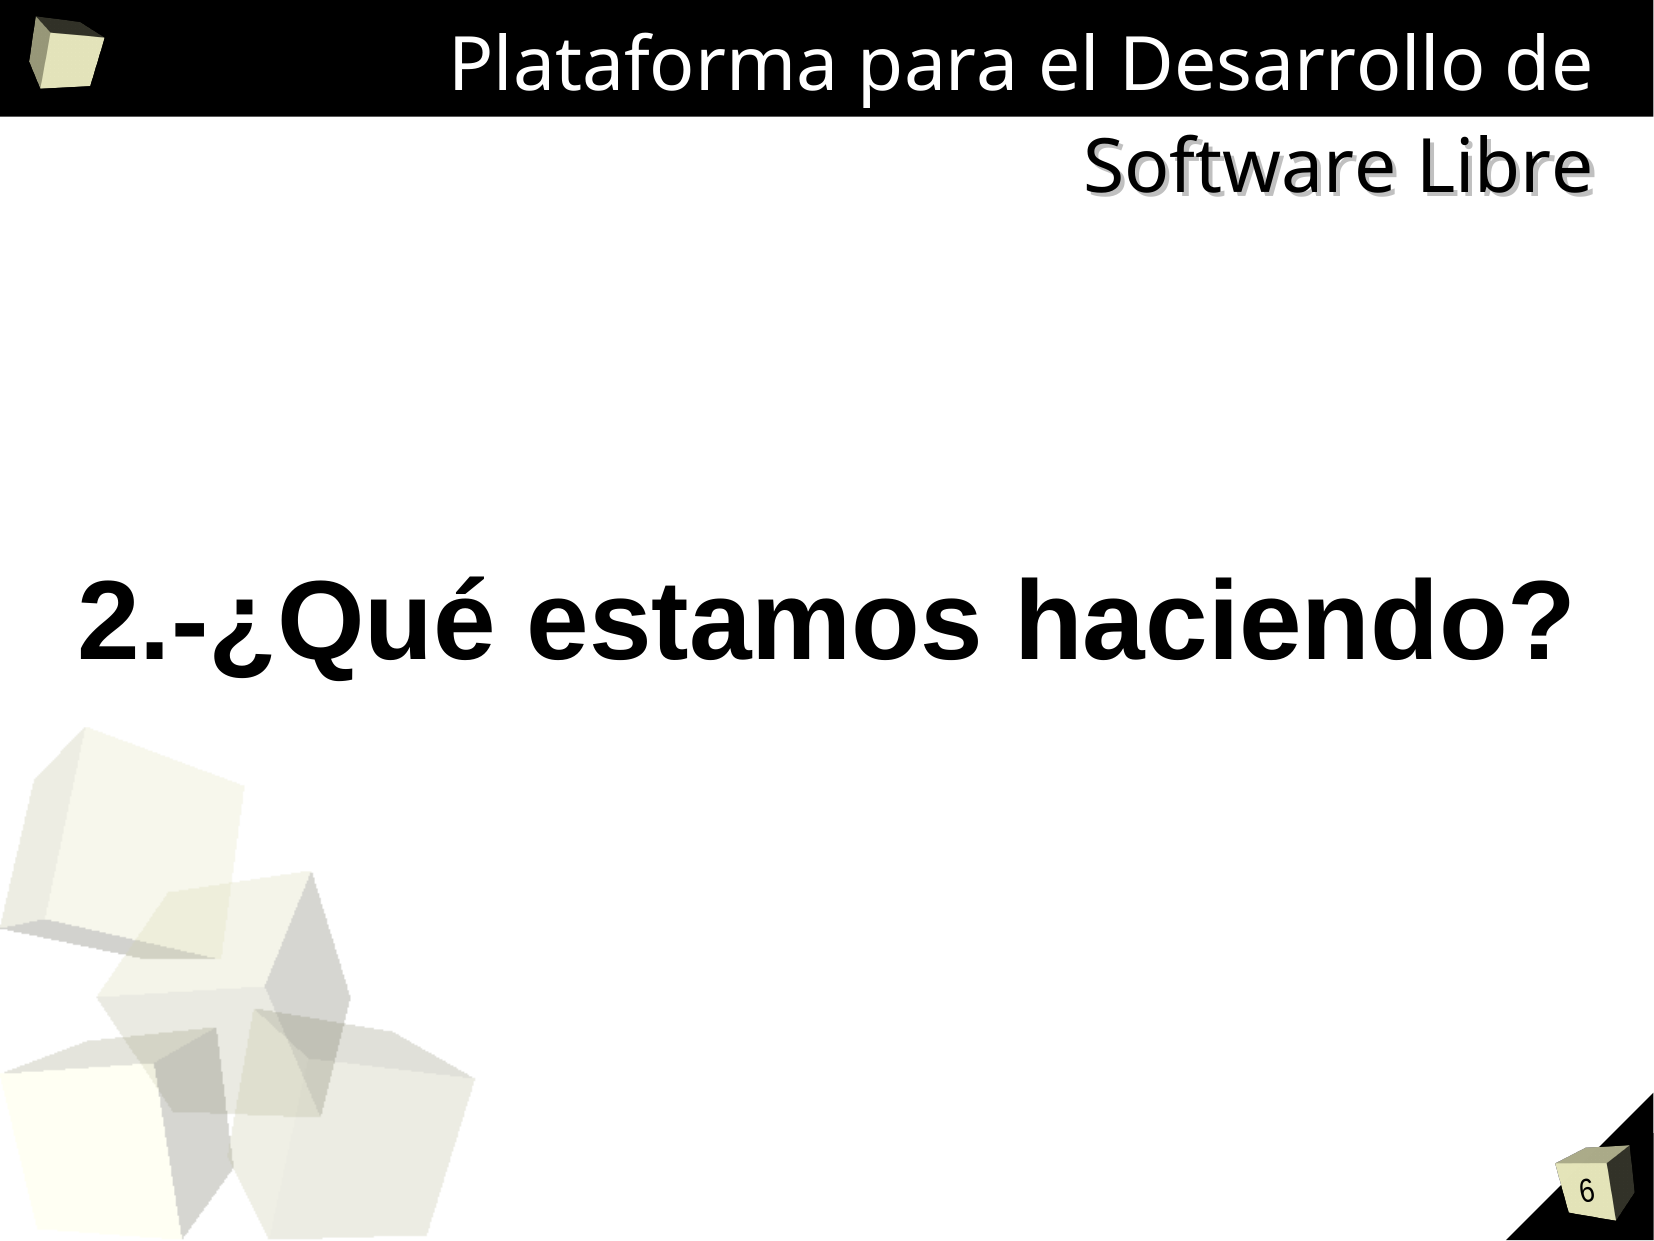

# Plataforma para el Desarrollo de Software Libre
2.-¿Qué estamos haciendo?